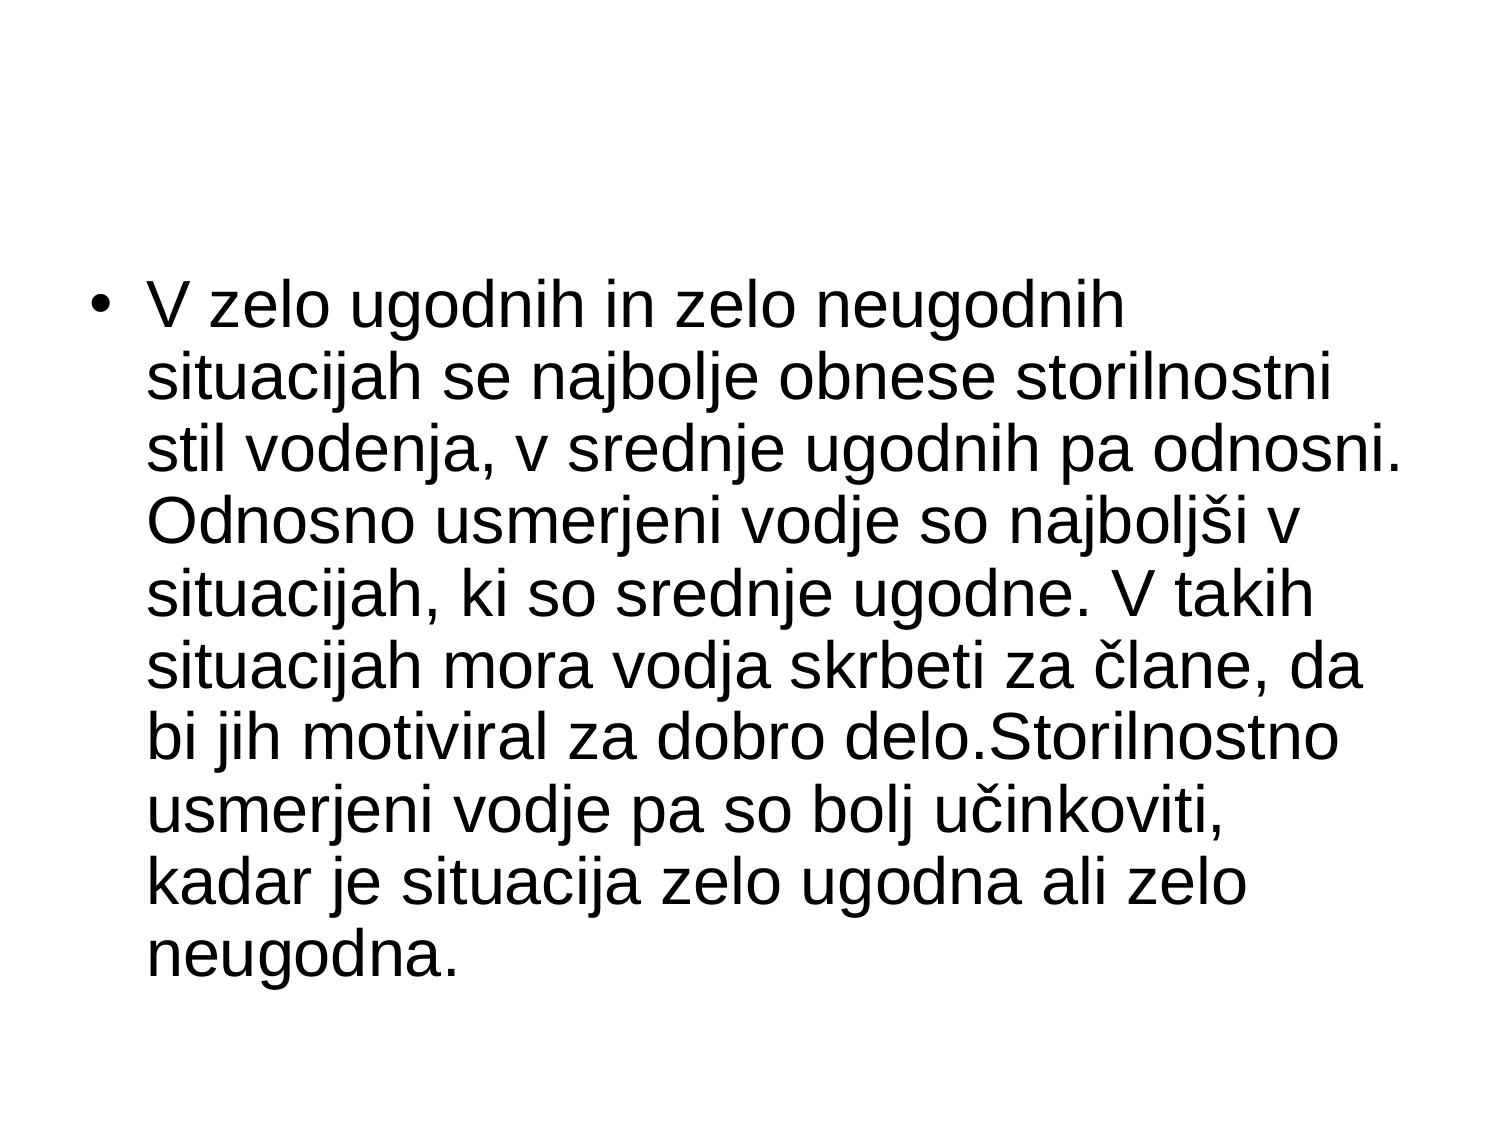

#
V zelo ugodnih in zelo neugodnih situacijah se najbolje obnese storilnostni stil vodenja, v srednje ugodnih pa odnosni. Odnosno usmerjeni vodje so najboljši v situacijah, ki so srednje ugodne. V takih situacijah mora vodja skrbeti za člane, da bi jih motiviral za dobro delo.Storilnostno usmerjeni vodje pa so bolj učinkoviti, kadar je situacija zelo ugodna ali zelo neugodna.